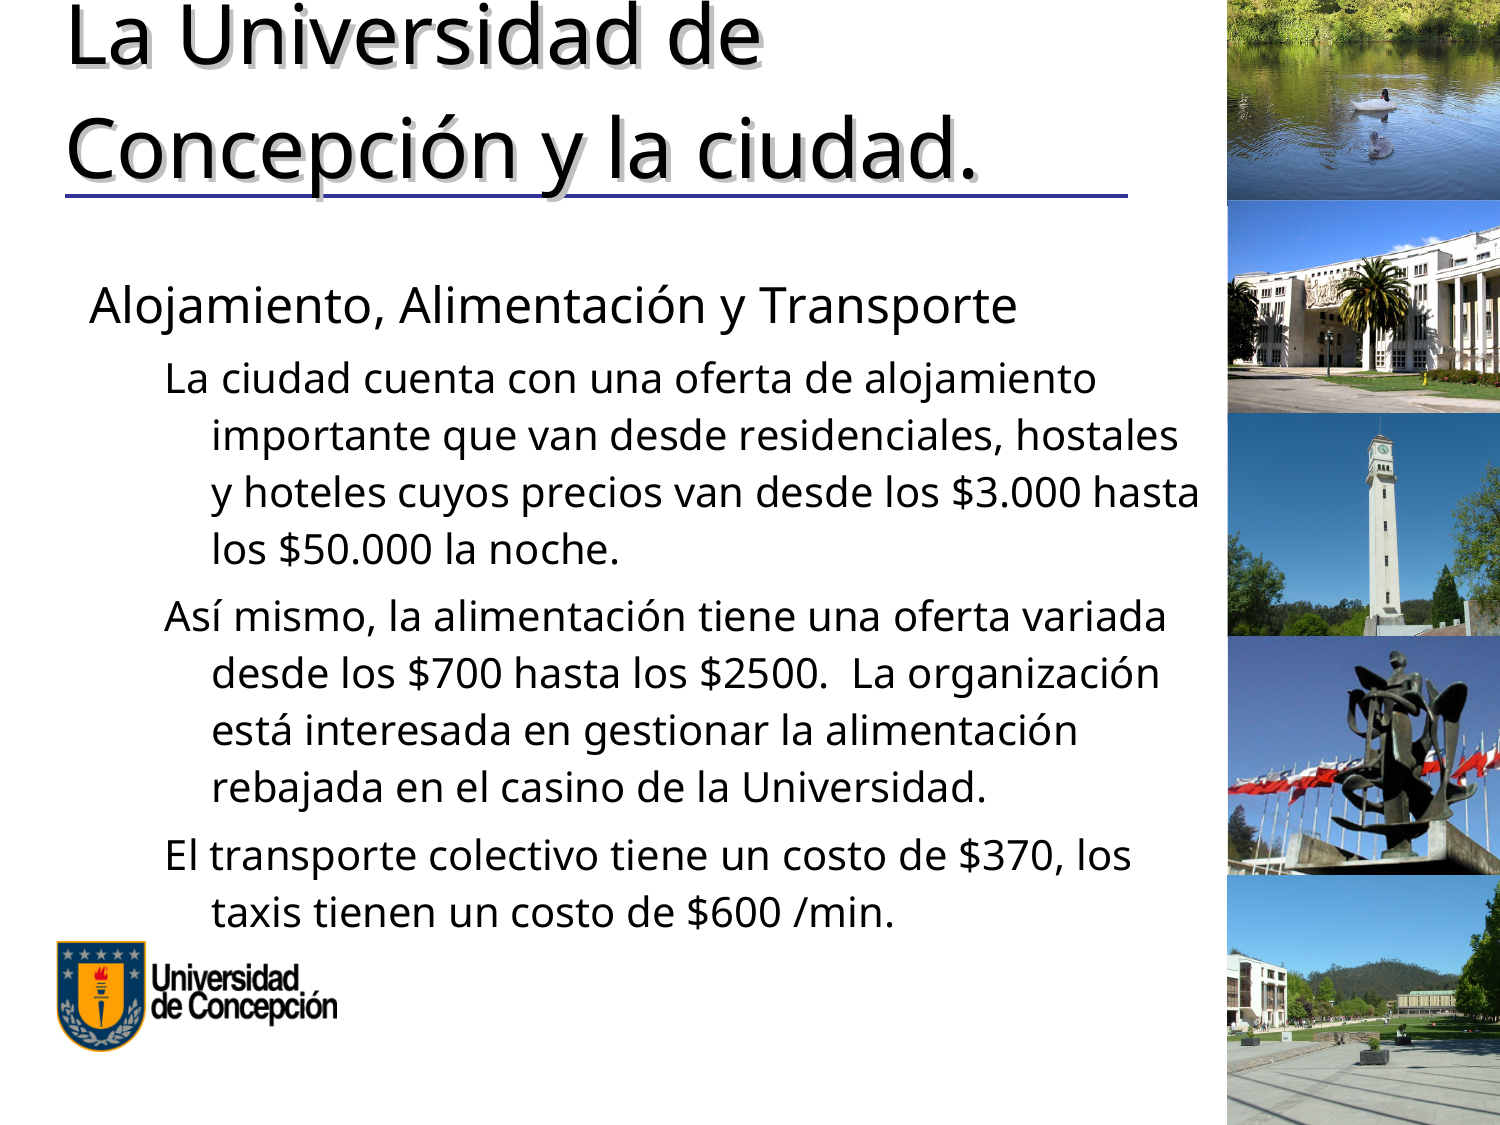

# La Universidad de Concepción y la ciudad.
Alojamiento, Alimentación y Transporte
La ciudad cuenta con una oferta de alojamiento importante que van desde residenciales, hostales y hoteles cuyos precios van desde los $3.000 hasta los $50.000 la noche.
Así mismo, la alimentación tiene una oferta variada desde los $700 hasta los $2500. La organización está interesada en gestionar la alimentación rebajada en el casino de la Universidad.
El transporte colectivo tiene un costo de $370, los taxis tienen un costo de $600 /min.